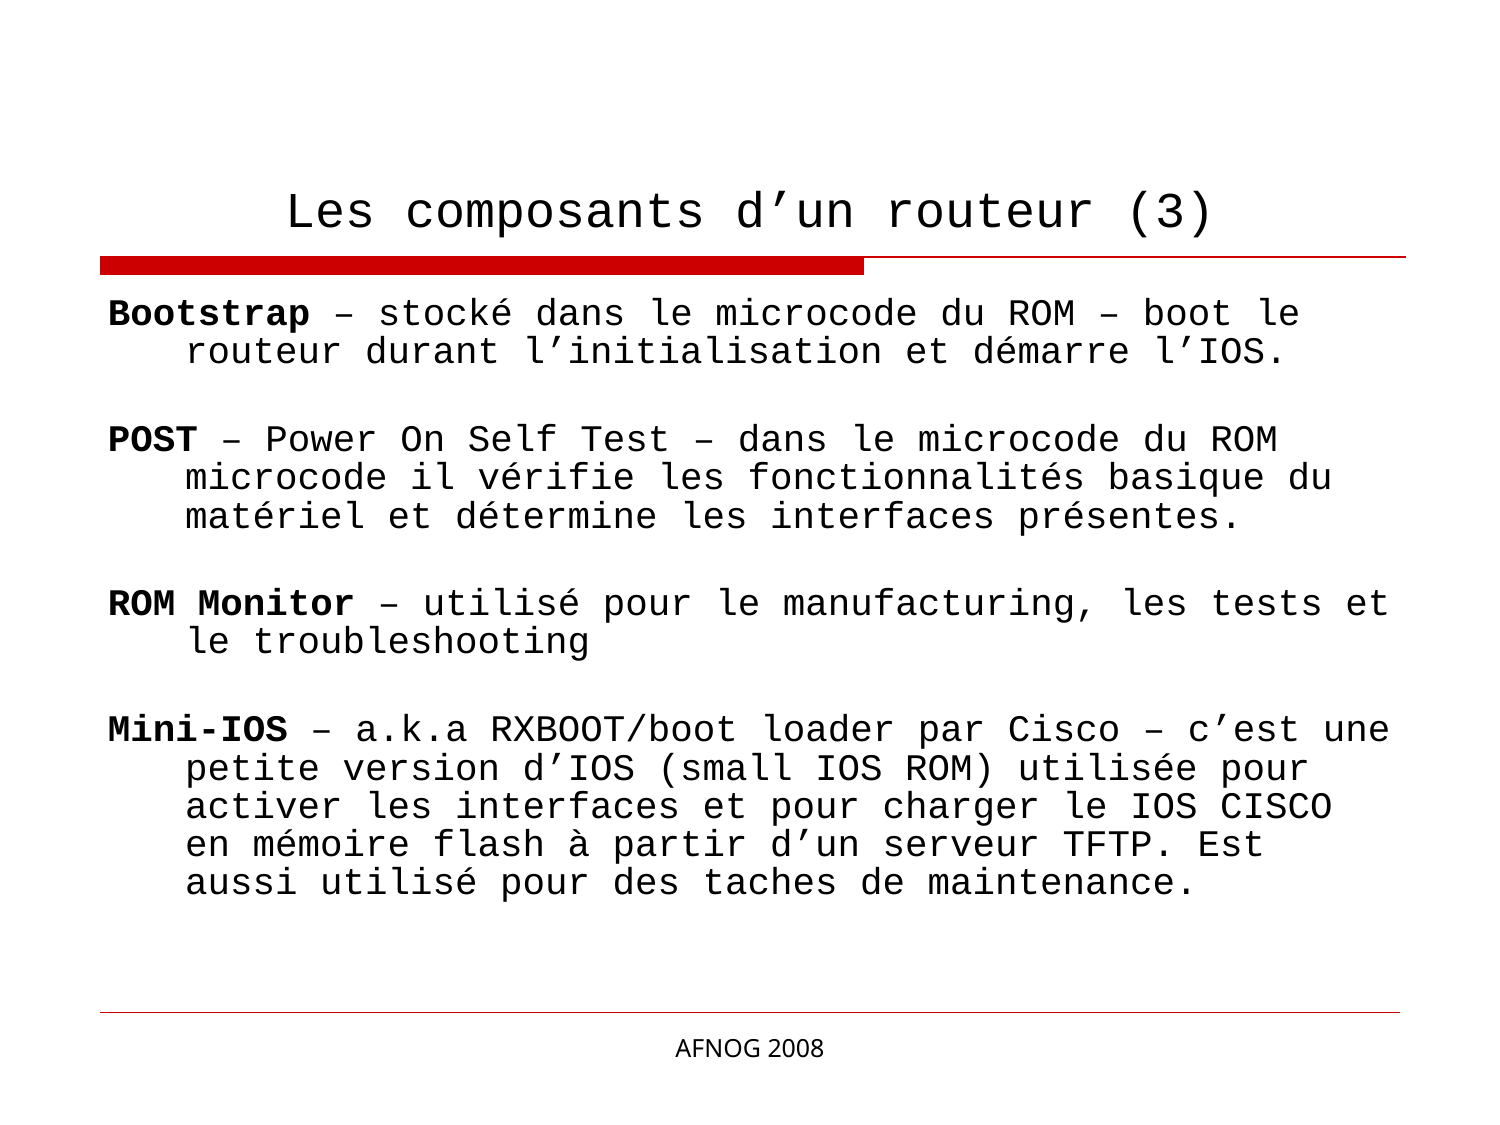

# Les composants d’un routeur (3)
Bootstrap – stocké dans le microcode du ROM – boot le routeur durant l’initialisation et démarre l’IOS.
POST – Power On Self Test – dans le microcode du ROM microcode il vérifie les fonctionnalités basique du matériel et détermine les interfaces présentes.
ROM Monitor – utilisé pour le manufacturing, les tests et le troubleshooting
Mini-IOS – a.k.a RXBOOT/boot loader par Cisco – c’est une petite version d’IOS (small IOS ROM) utilisée pour activer les interfaces et pour charger le IOS CISCO en mémoire flash à partir d’un serveur TFTP. Est aussi utilisé pour des taches de maintenance.
AFNOG 2008